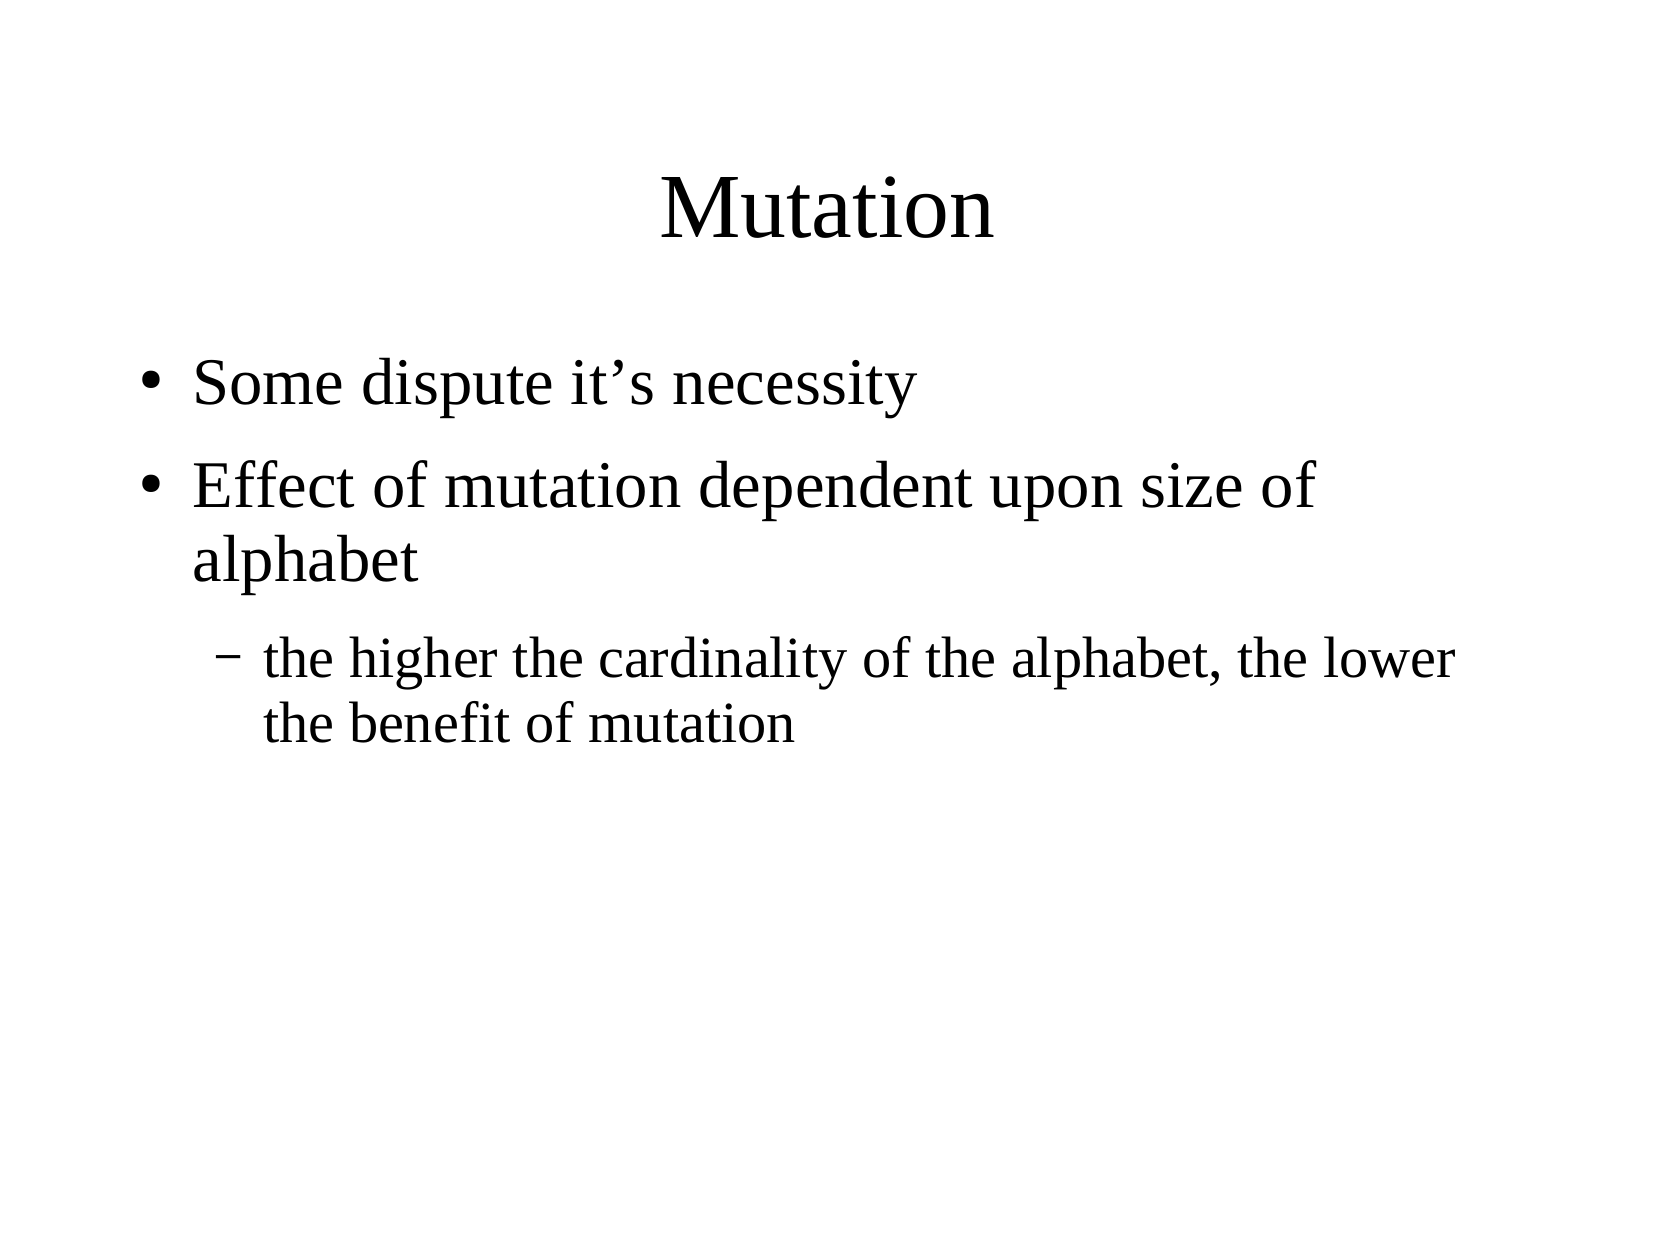

# Mutation
Some dispute it’s necessity
Effect of mutation dependent upon size of alphabet
the higher the cardinality of the alphabet, the lower the benefit of mutation